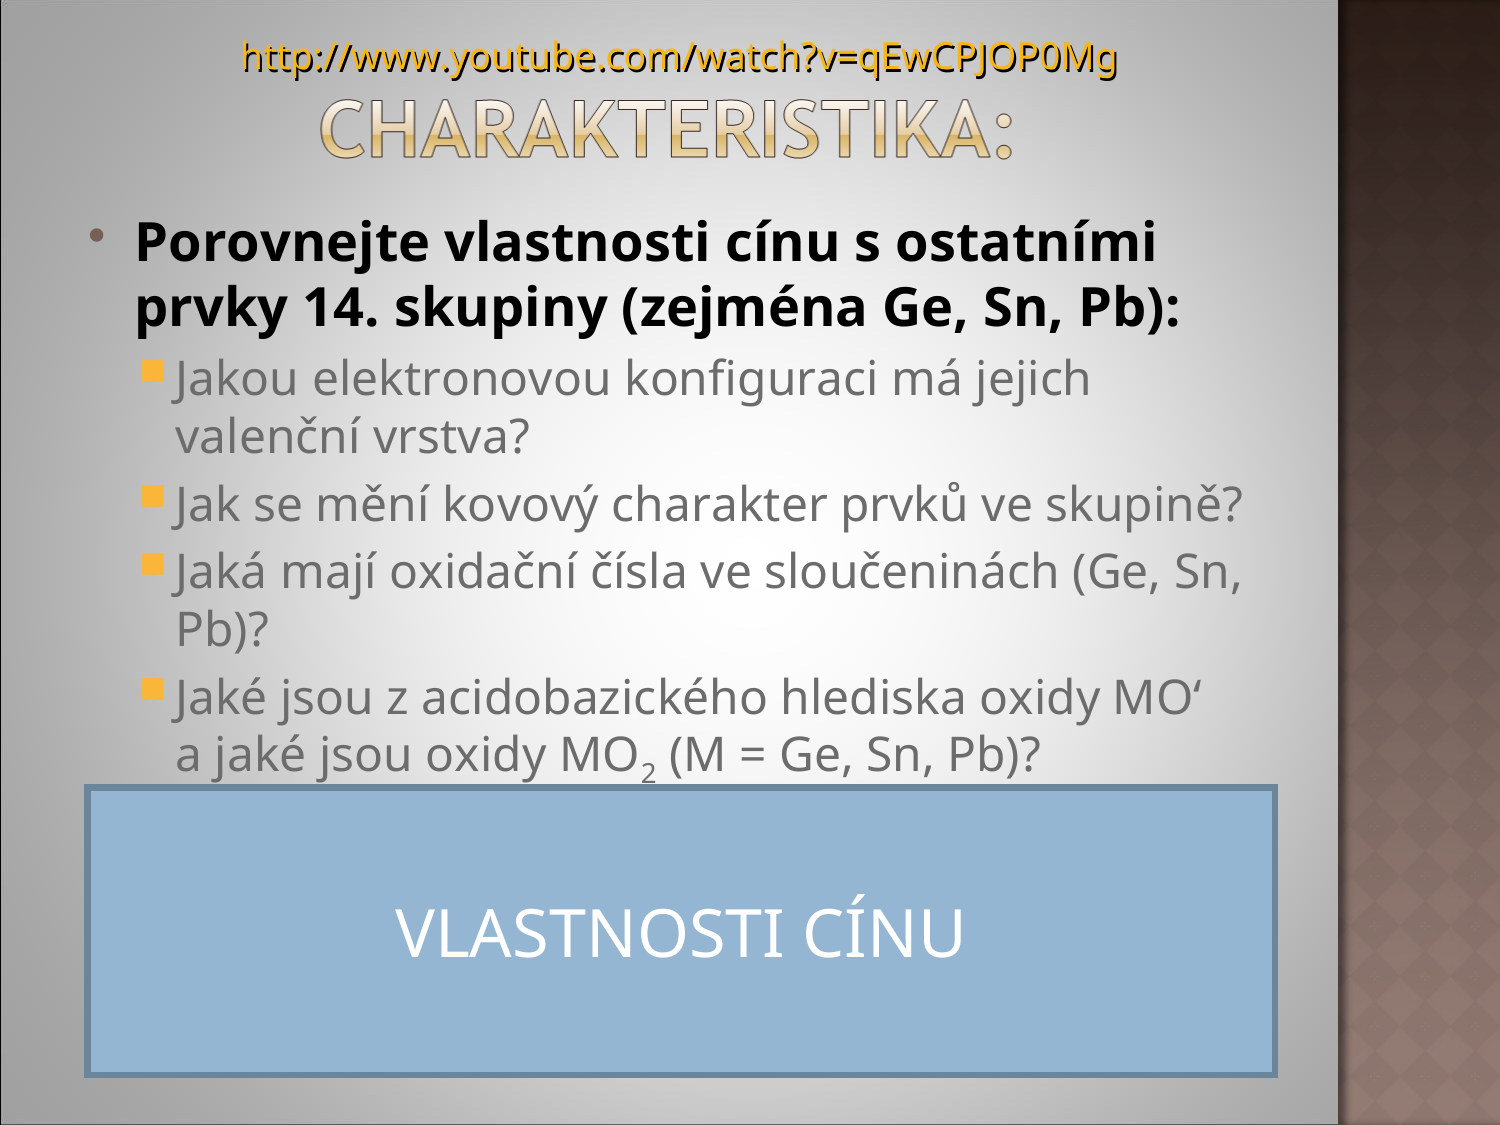

http://www.youtube.com/watch?v=qEwCPJOP0Mg
# Porovnejte vlastnosti cínu s ostatními prvky 14. skupiny (zejména Ge, Sn, Pb):
Jakou elektronovou konfiguraci má jejich valenční vrstva?
Jak se mění kovový charakter prvků ve skupině?
Jaká mají oxidační čísla ve sloučeninách (Ge, Sn, Pb)?
Jaké jsou z acidobazického hlediska oxidy MO‘
a jaké jsou oxidy MO2 (M = Ge, Sn, Pb)?
stříbrobílý kov, lesklý, měkký, kujný, tažný
na vzduchu se pokrývá SnO2 a tím šedne
odolný vůči chemickým vlivům, zdravotně nezávadný, amfoterní
VLASTNOSTI CÍNU